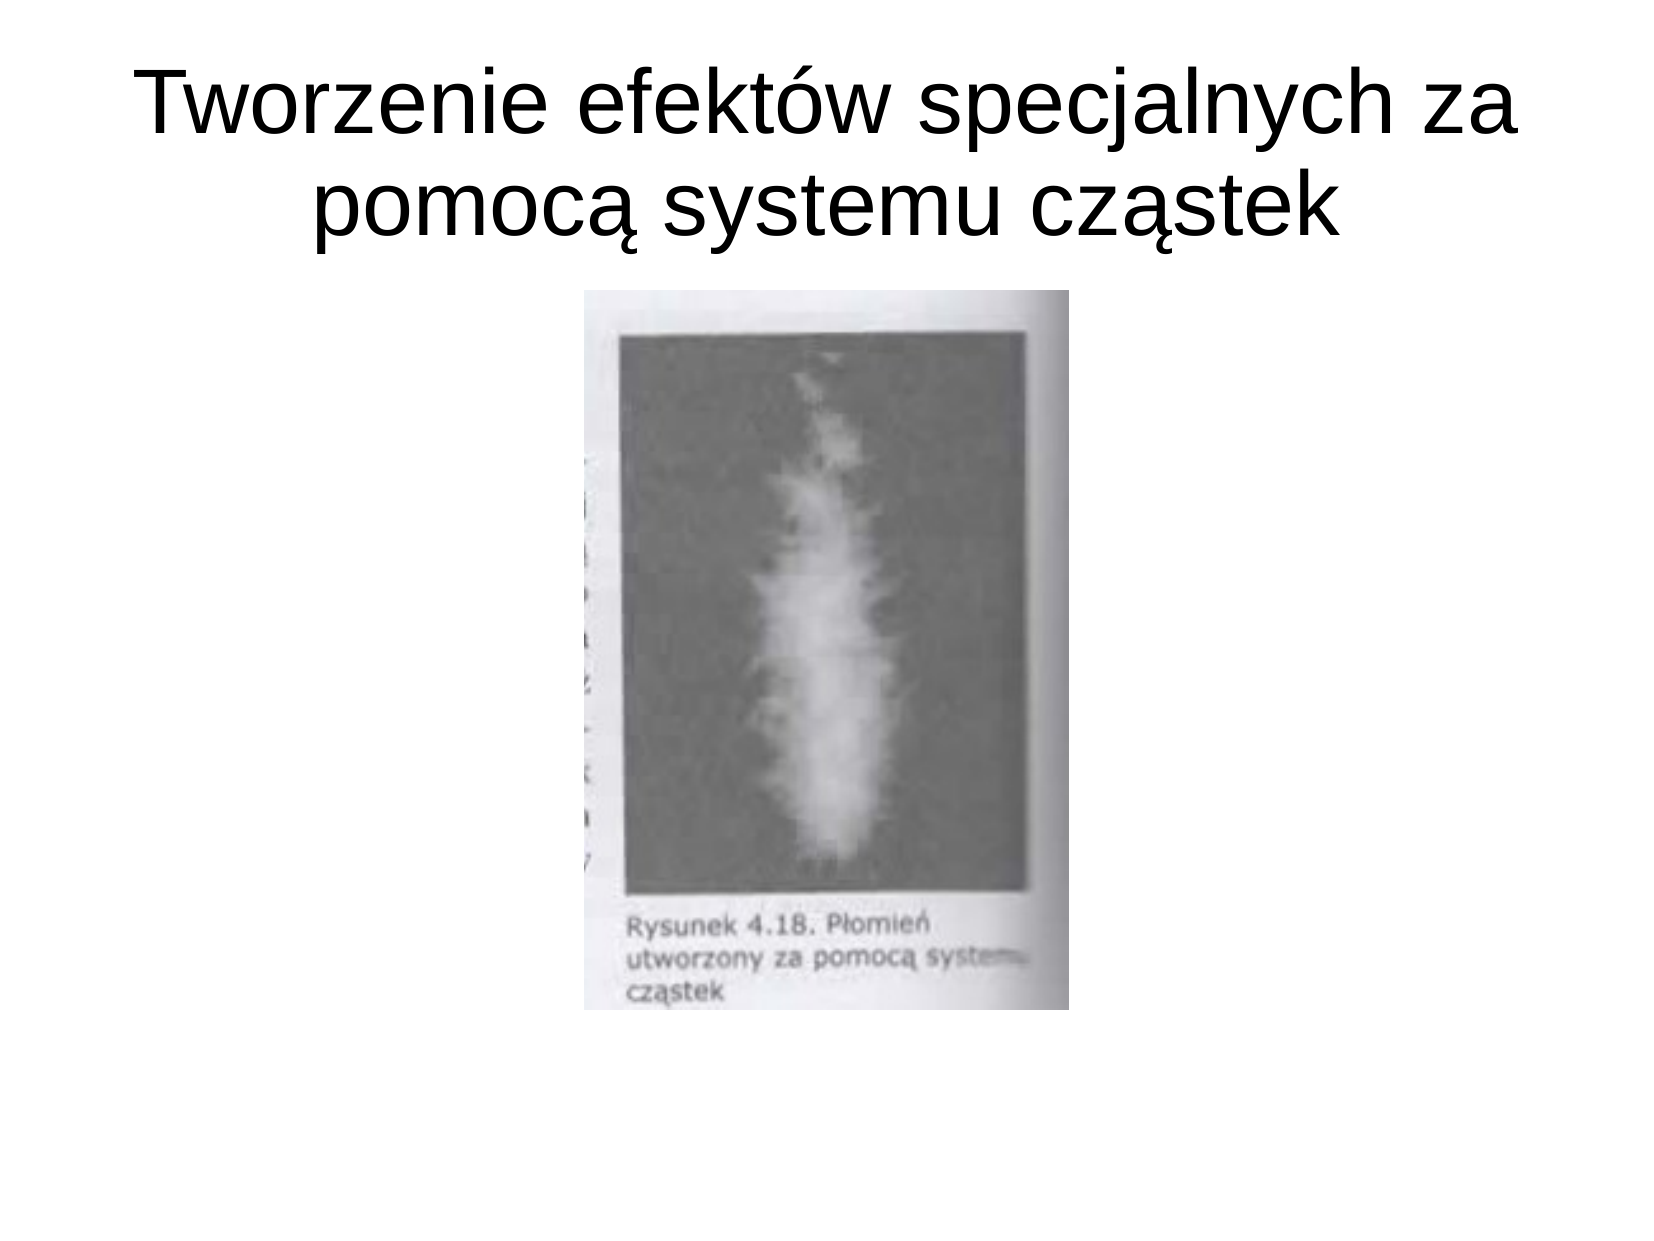

# Tworzenie efektów specjalnych za pomocą systemu cząstek